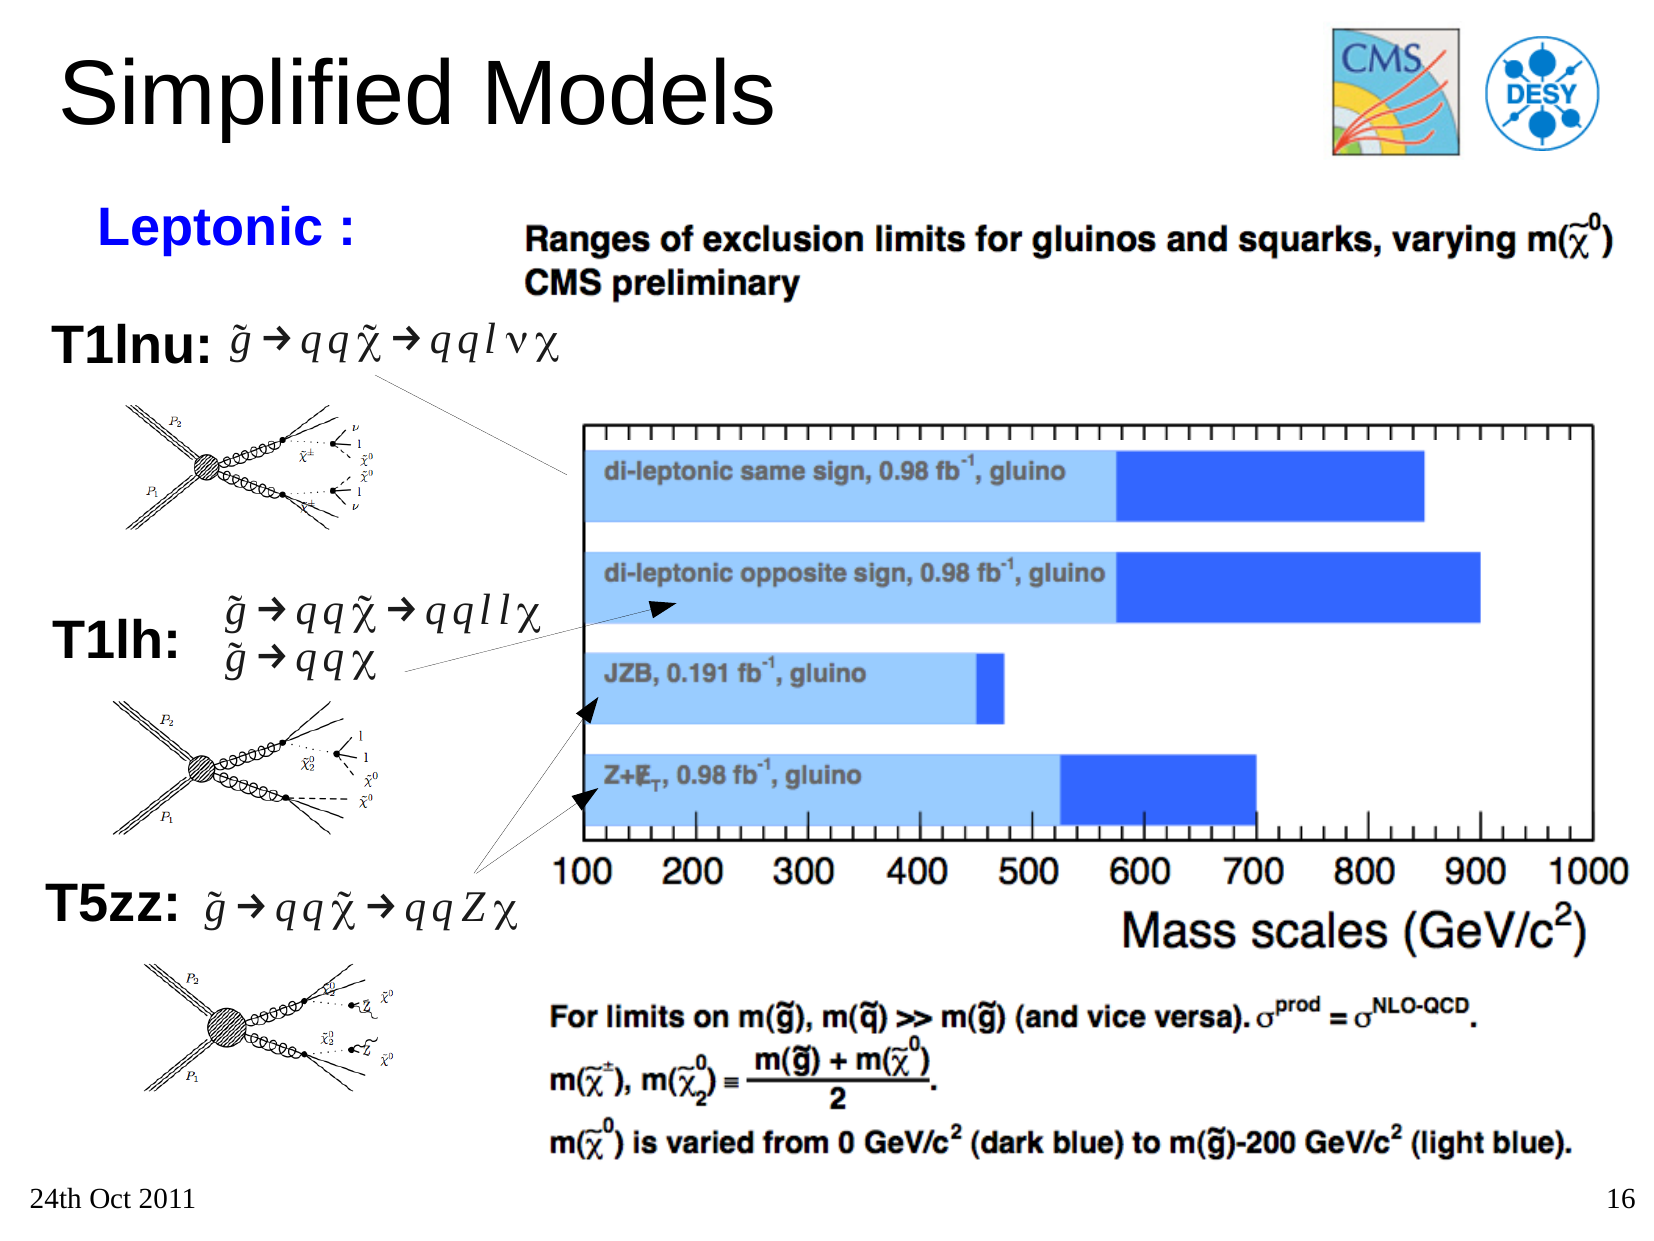

# Simplified Models
Leptonic :
T1lnu:
T1lh:
T5zz:
24th Oct 2011
16